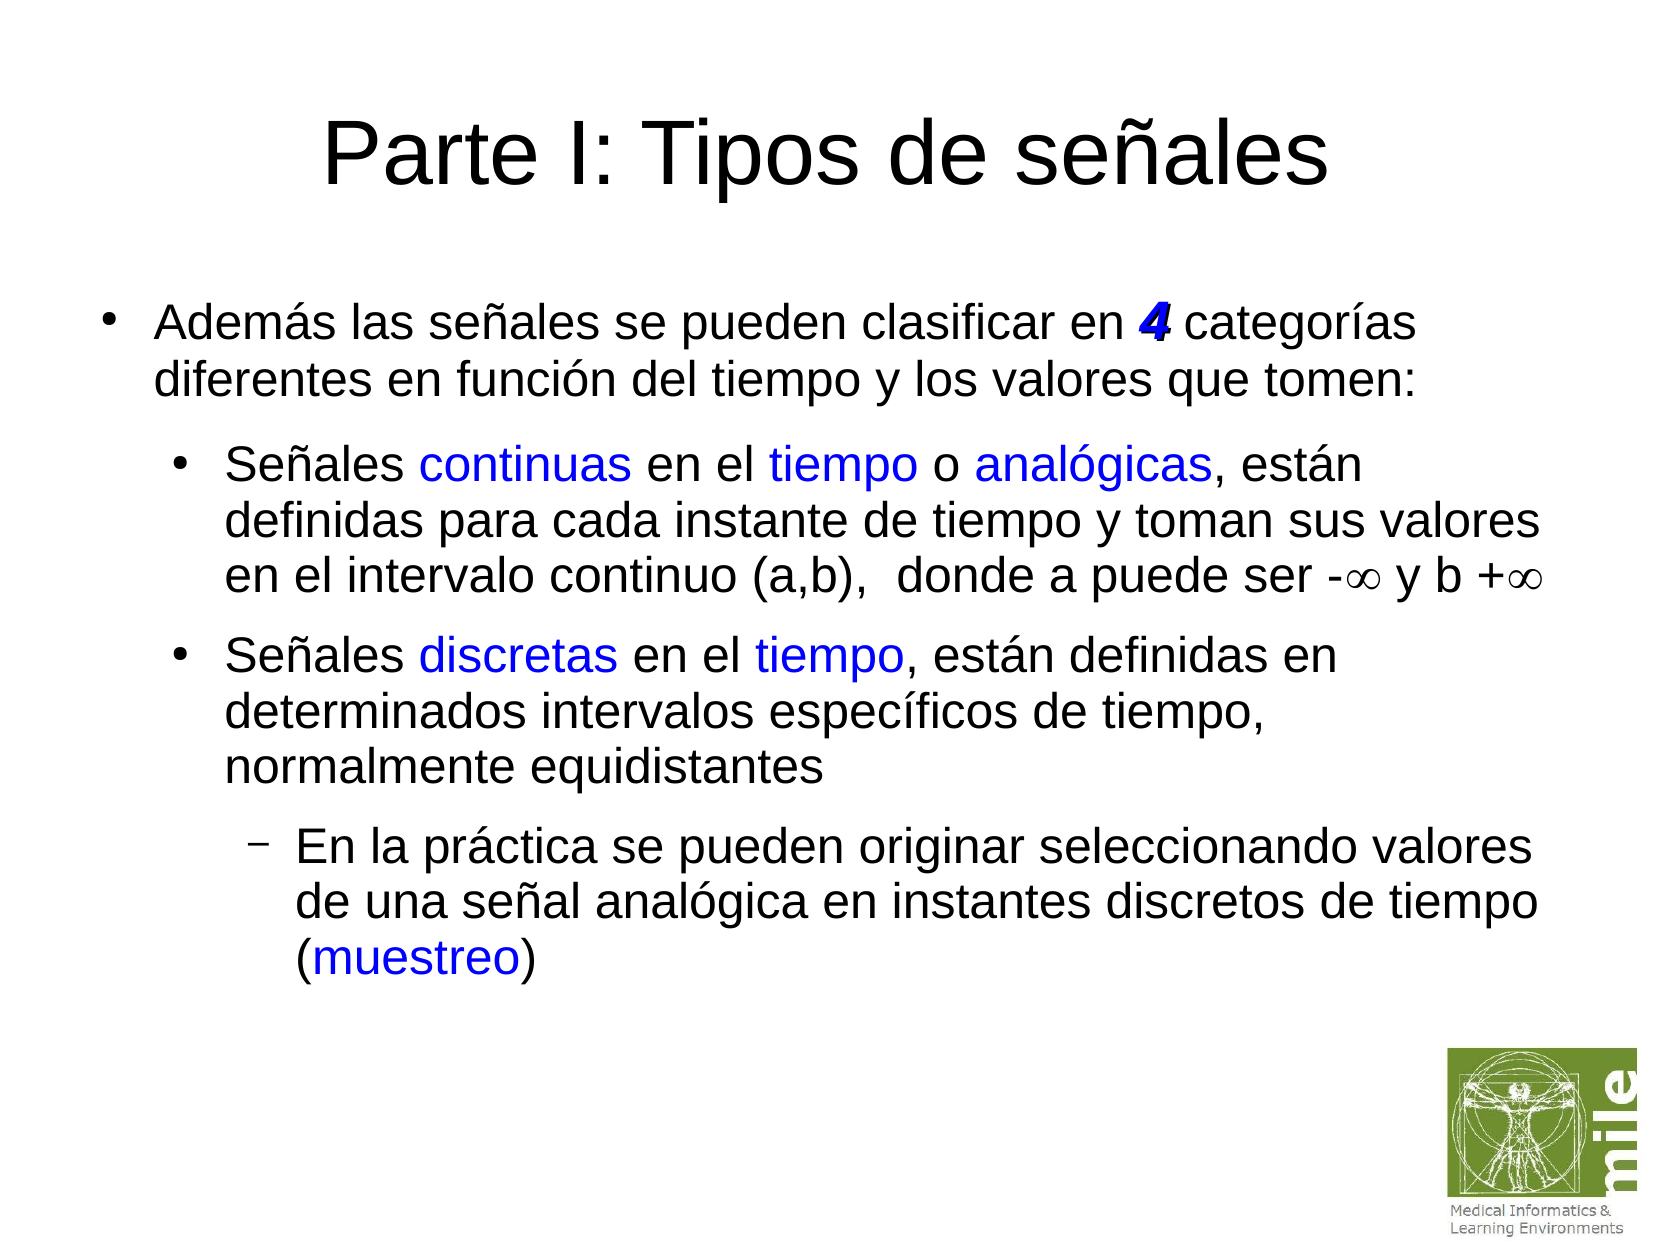

# Parte I: Tipos de señales
Además las señales se pueden clasificar en 4 categorías diferentes en función del tiempo y los valores que tomen:
Señales continuas en el tiempo o analógicas, están definidas para cada instante de tiempo y toman sus valores en el intervalo continuo (a,b), donde a puede ser - y b +
Señales discretas en el tiempo, están definidas en determinados intervalos específicos de tiempo, normalmente equidistantes
En la práctica se pueden originar seleccionando valores de una señal analógica en instantes discretos de tiempo (muestreo)